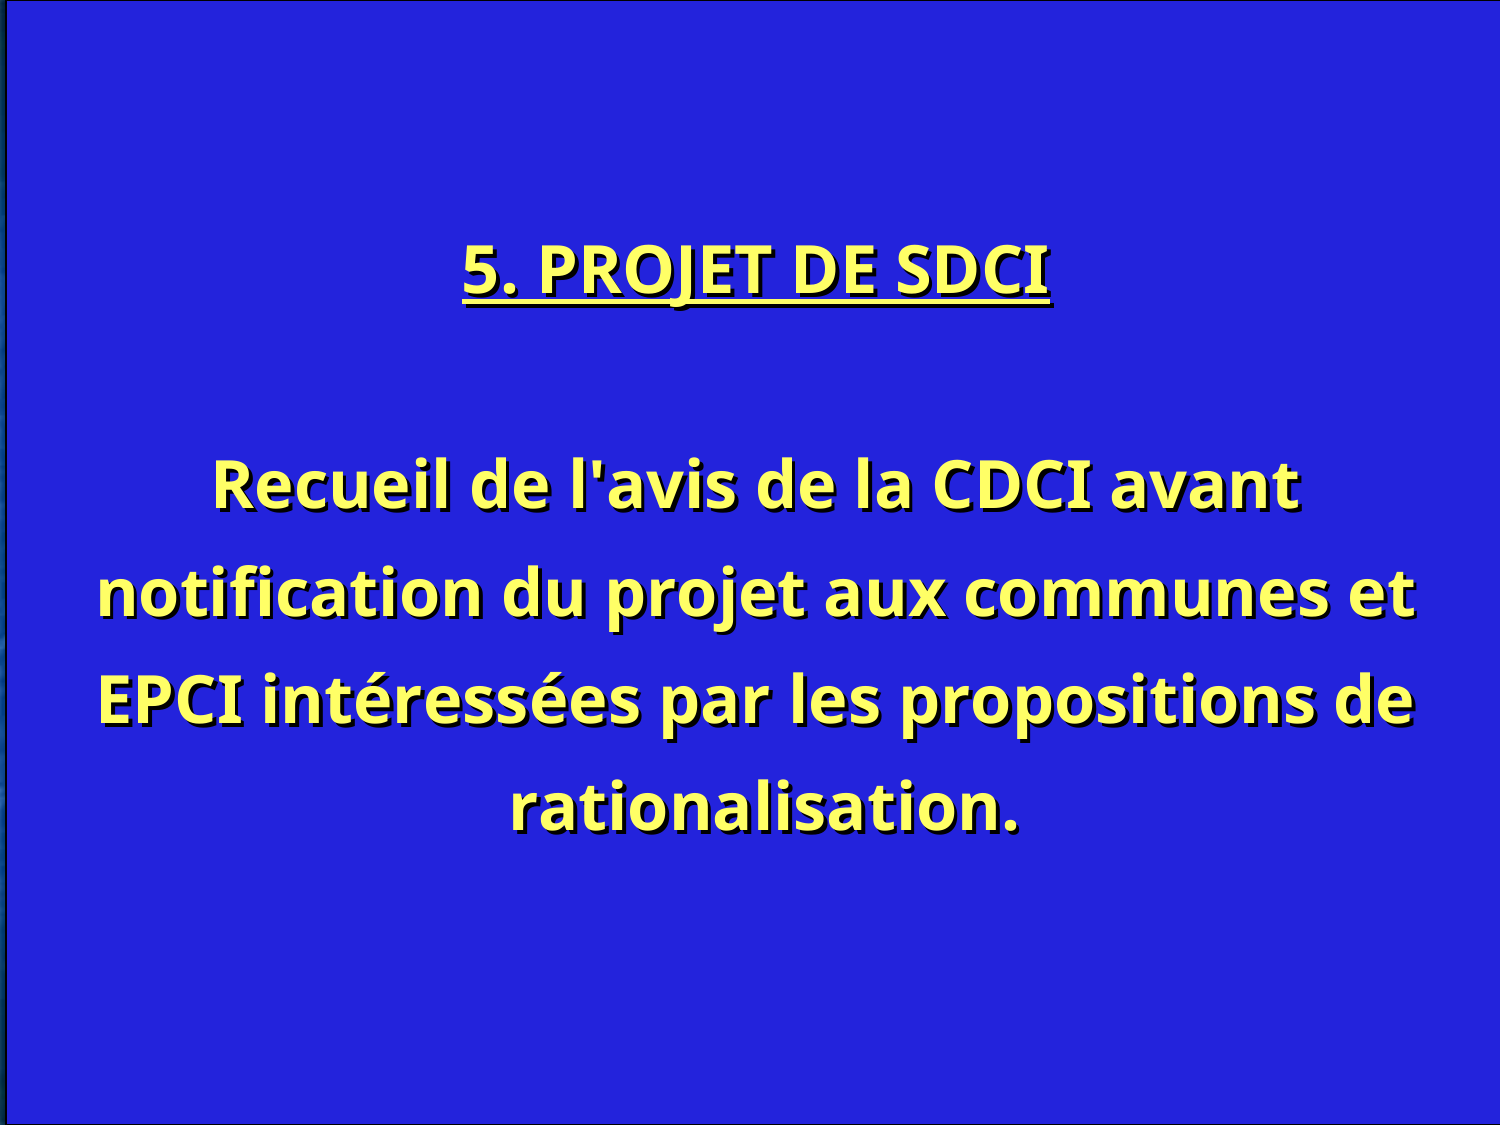

5. PROJET DE SDCI
Recueil de l'avis de la CDCI avant
 notification du projet aux communes et
EPCI intéressées par les propositions de
 rationalisation.
#